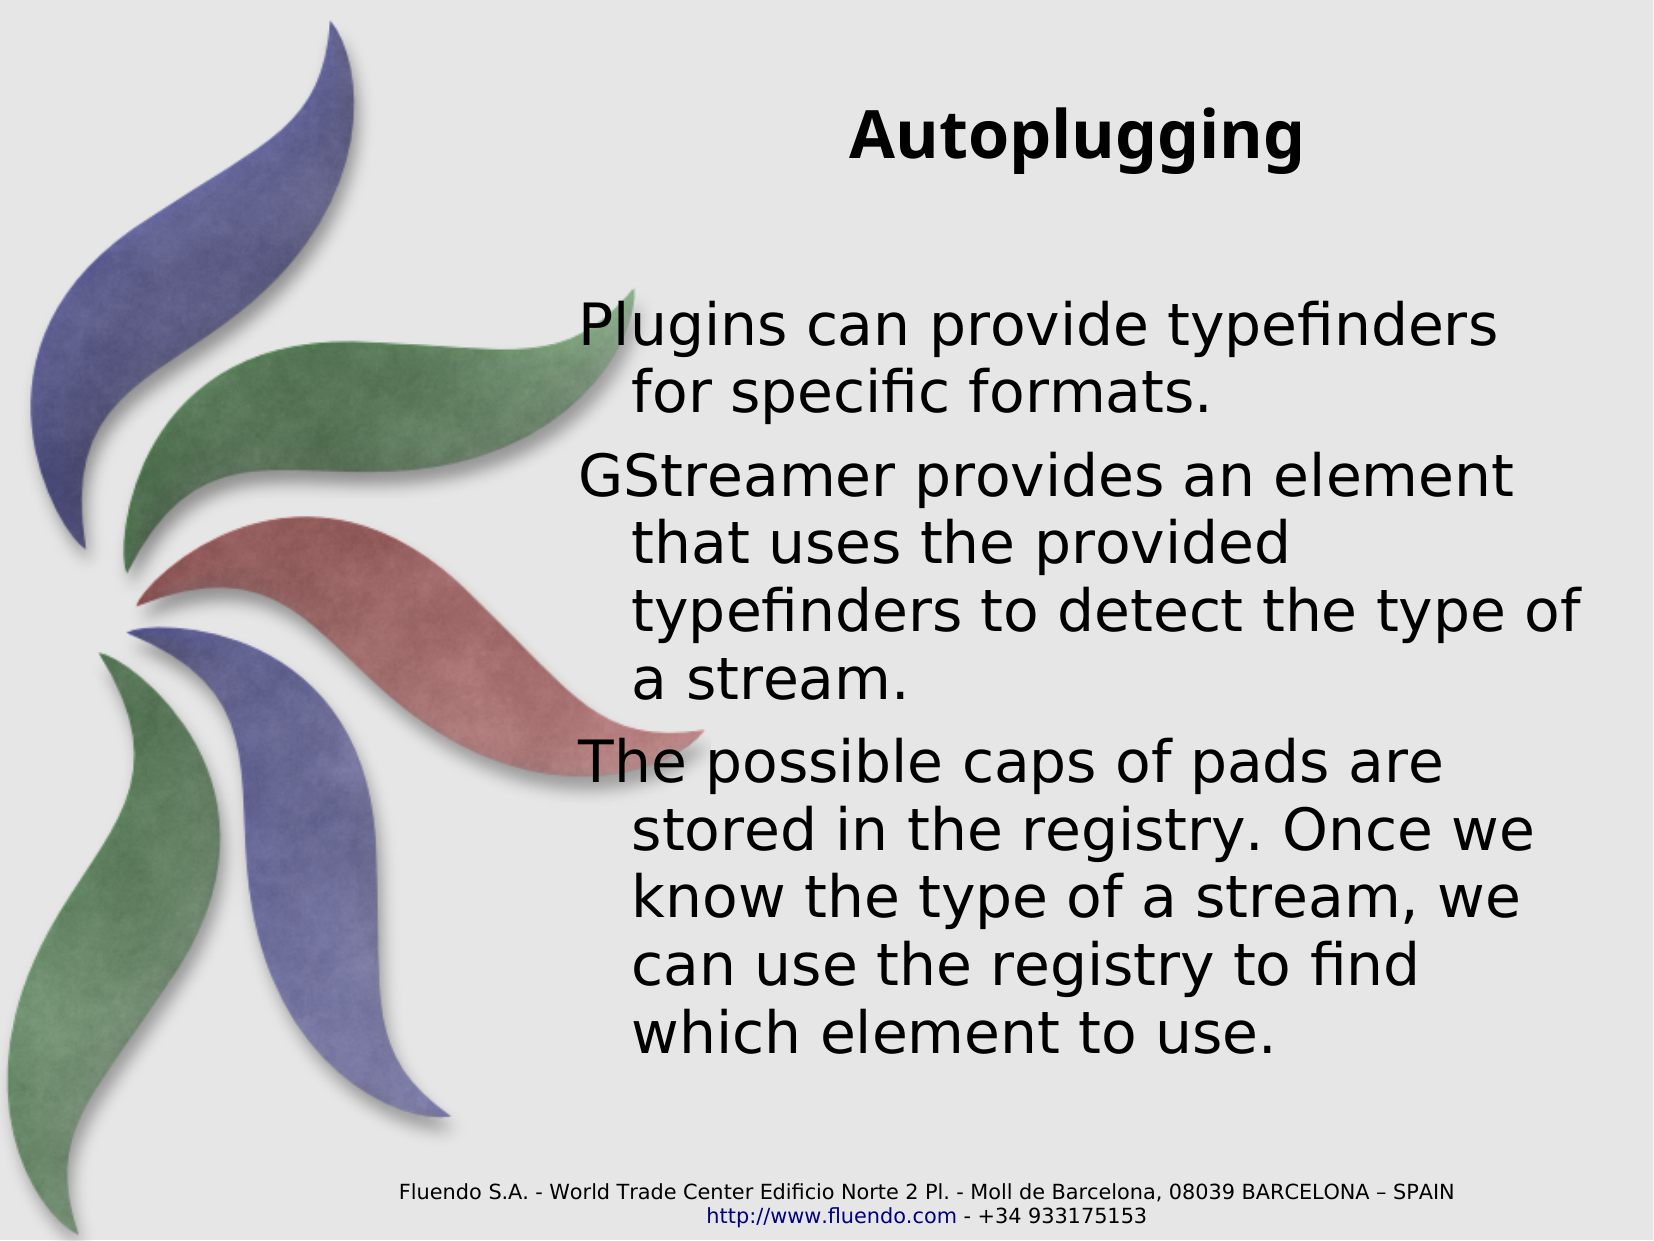

# Autoplugging
Plugins can provide typefinders for specific formats.
GStreamer provides an element that uses the provided typefinders to detect the type of a stream.
The possible caps of pads are stored in the registry. Once we know the type of a stream, we can use the registry to find which element to use.